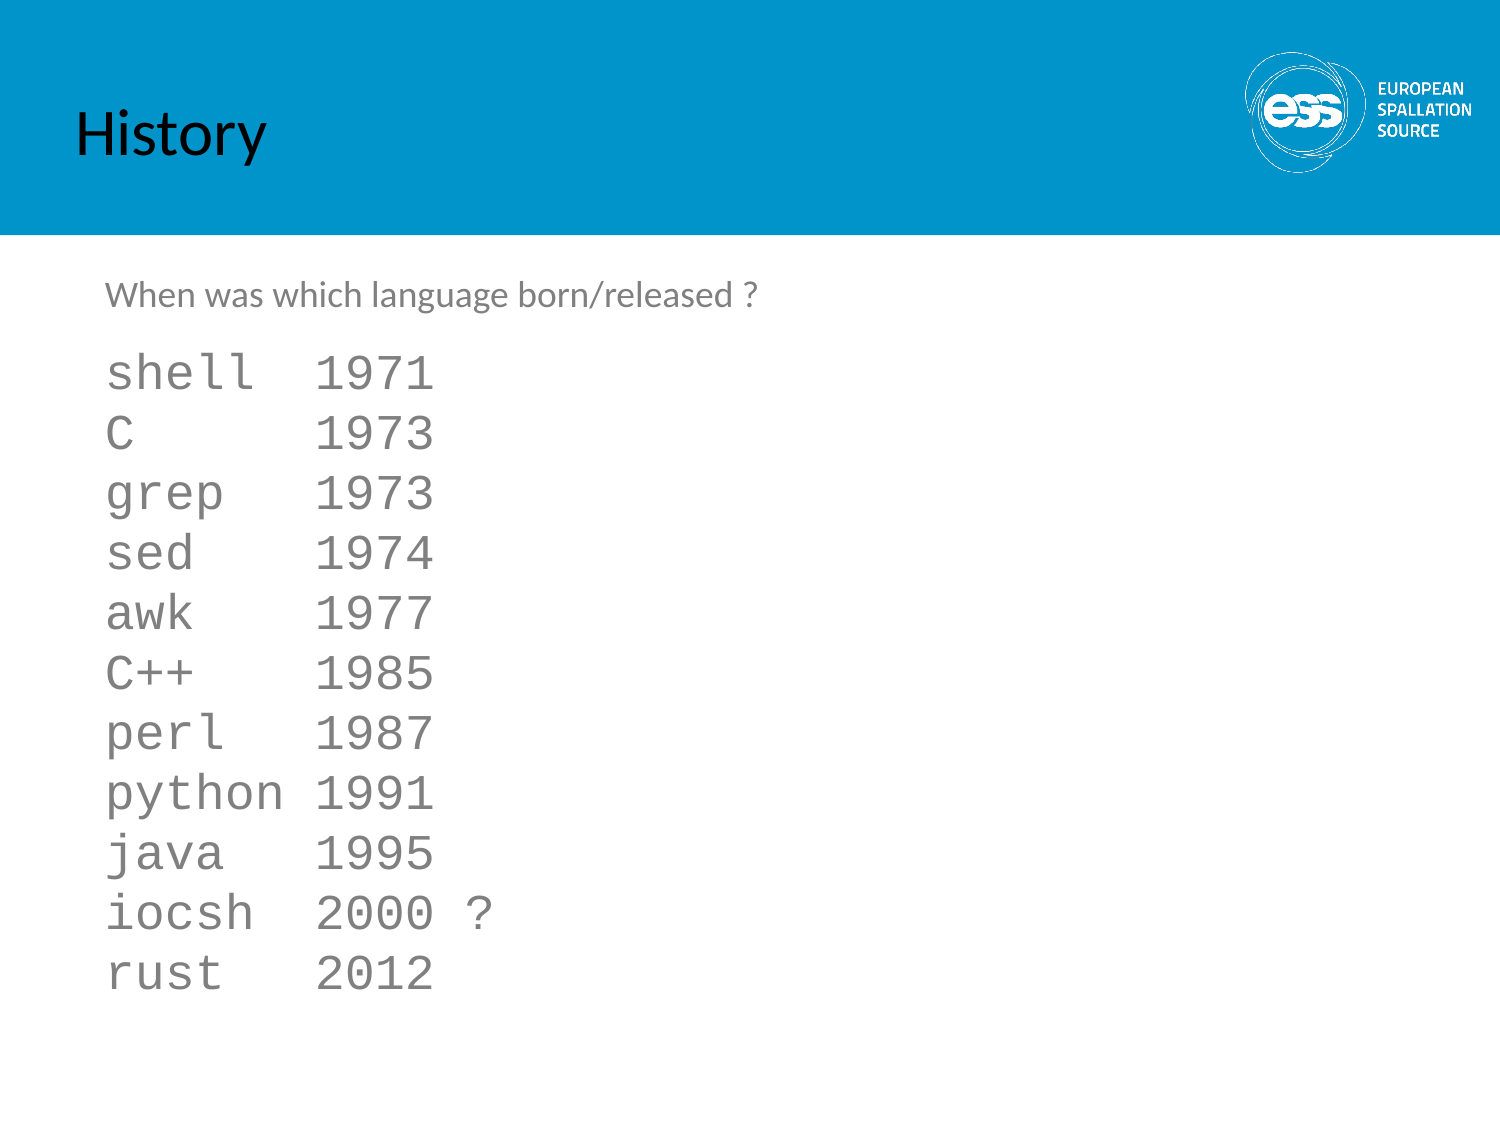

# History
When was which language born/released ?
shell  1971
C      1973
grep 1973
sed    1974
awk    1977
C++    1985
perl   1987
python 1991
java   1995
iocsh  2000 ?
rust   2012